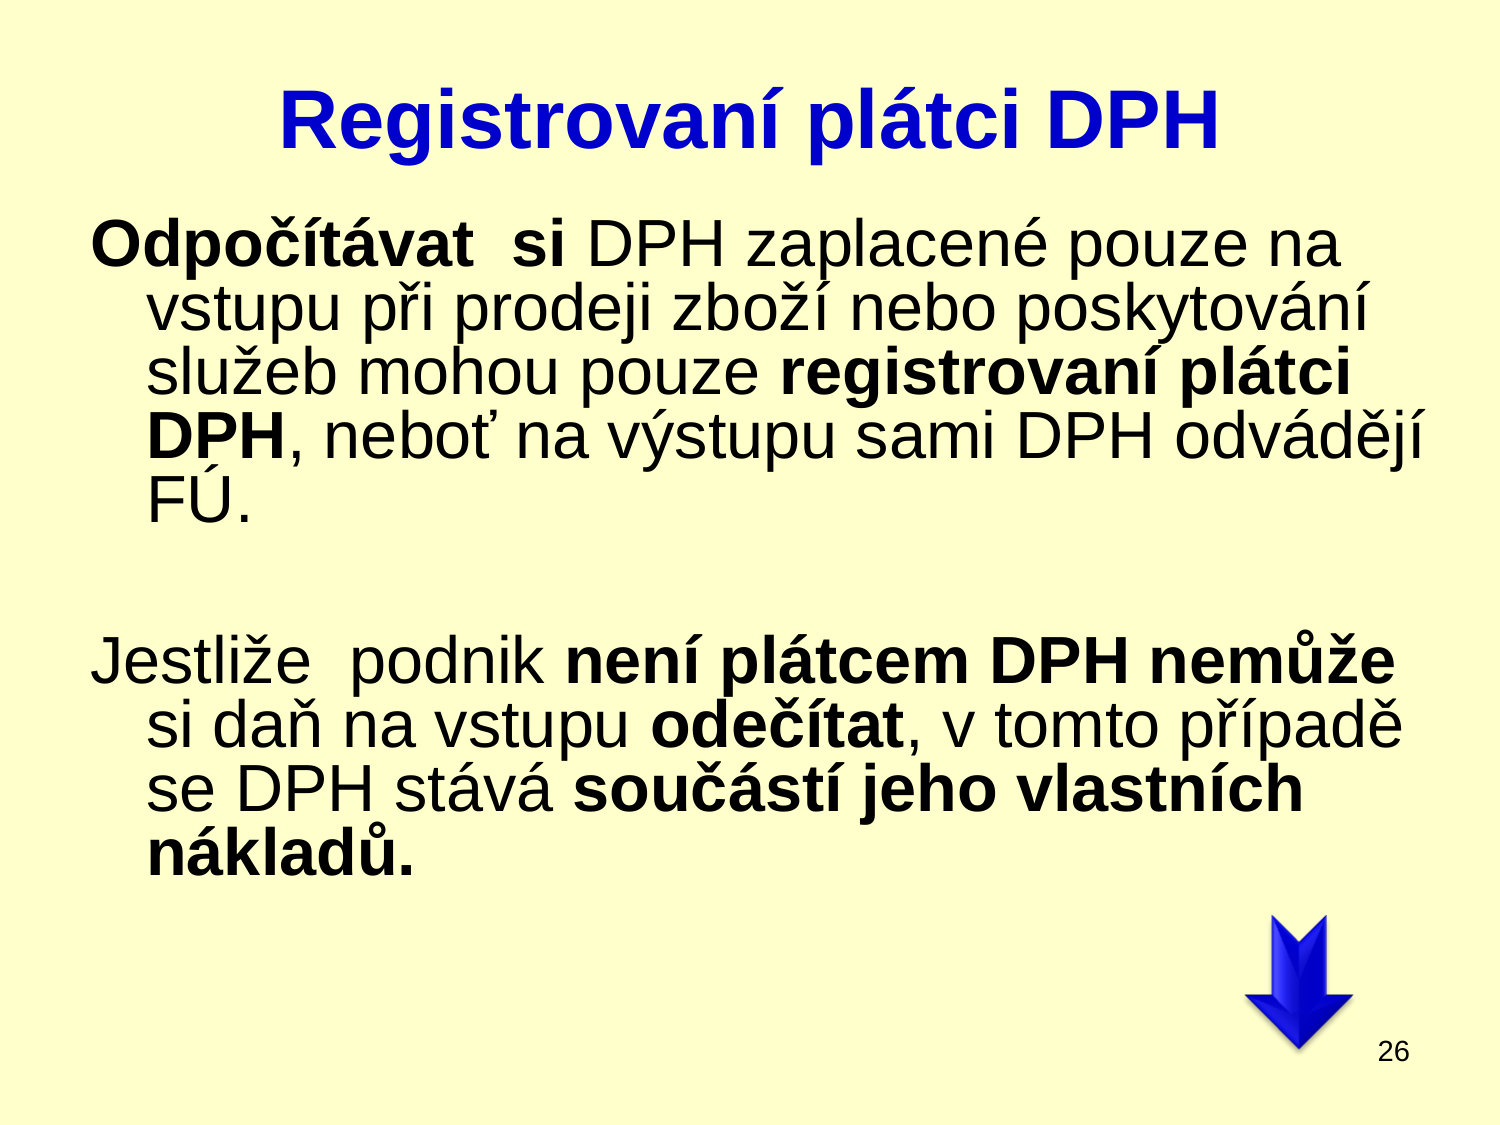

# Registrovaní plátci DPH
Odpočítávat si DPH zaplacené pouze na vstupu při prodeji zboží nebo poskytování služeb mohou pouze registrovaní plátci DPH, neboť na výstupu sami DPH odvádějí FÚ.
Jestliže podnik není plátcem DPH nemůže si daň na vstupu odečítat, v tomto případě se DPH stává součástí jeho vlastních nákladů.